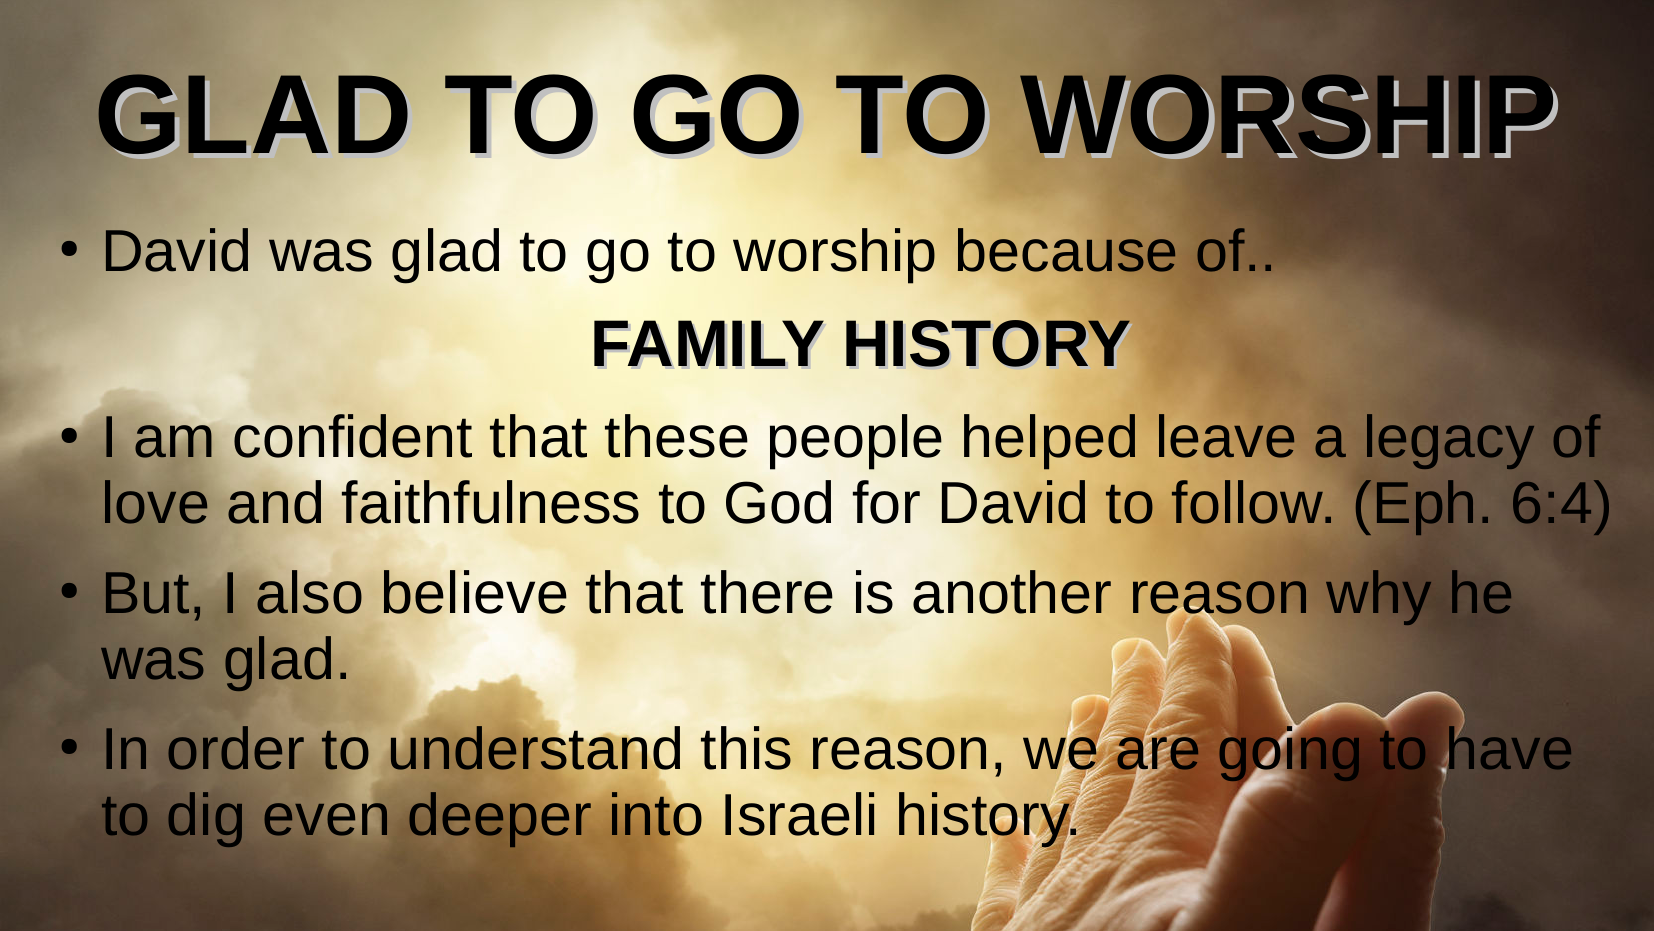

# GLAD TO GO TO WORSHIP
David was glad to go to worship because of..
FAMILY HISTORY
I am confident that these people helped leave a legacy of love and faithfulness to God for David to follow. (Eph. 6:4)
But, I also believe that there is another reason why he was glad.
In order to understand this reason, we are going to have to dig even deeper into Israeli history.